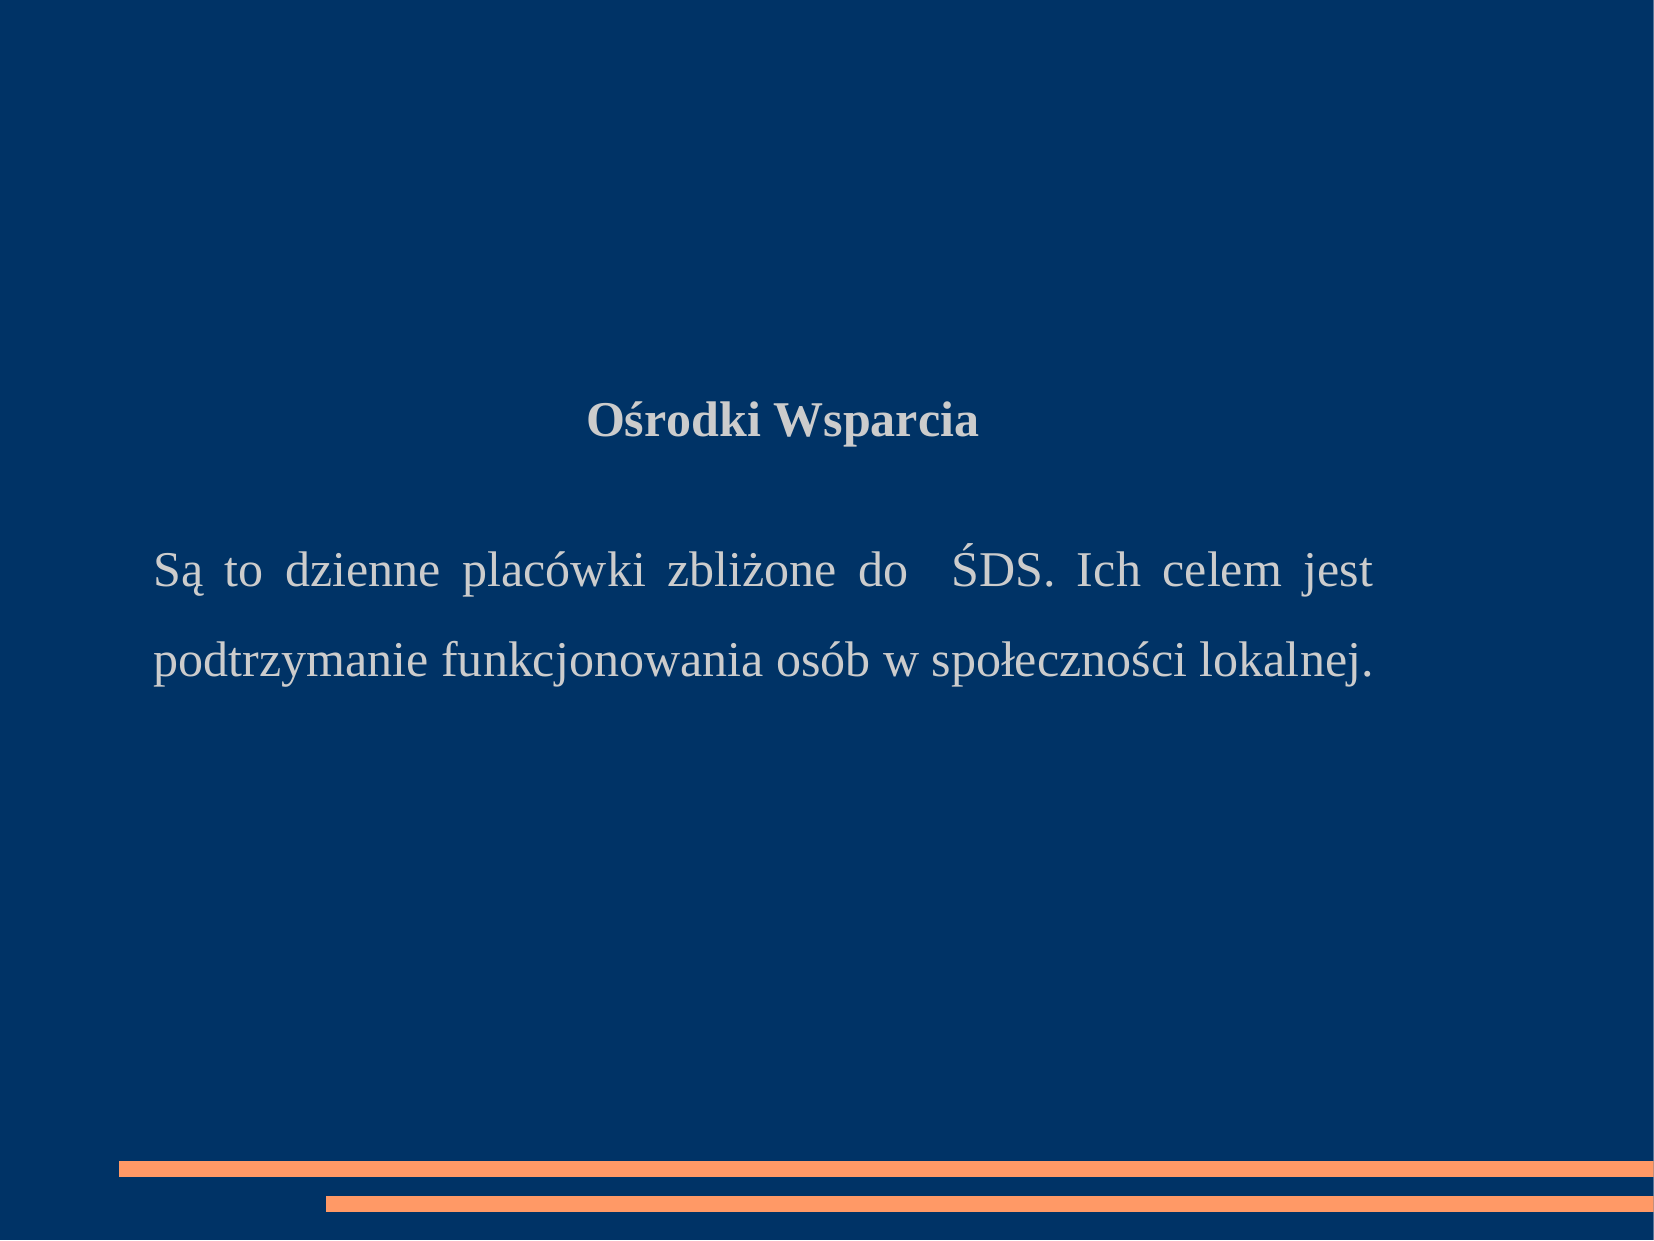

# Ośrodki Wsparcia
Są to dzienne placówki zbliżone do ŚDS. Ich celem jest podtrzymanie funkcjonowania osób w społeczności lokalnej.